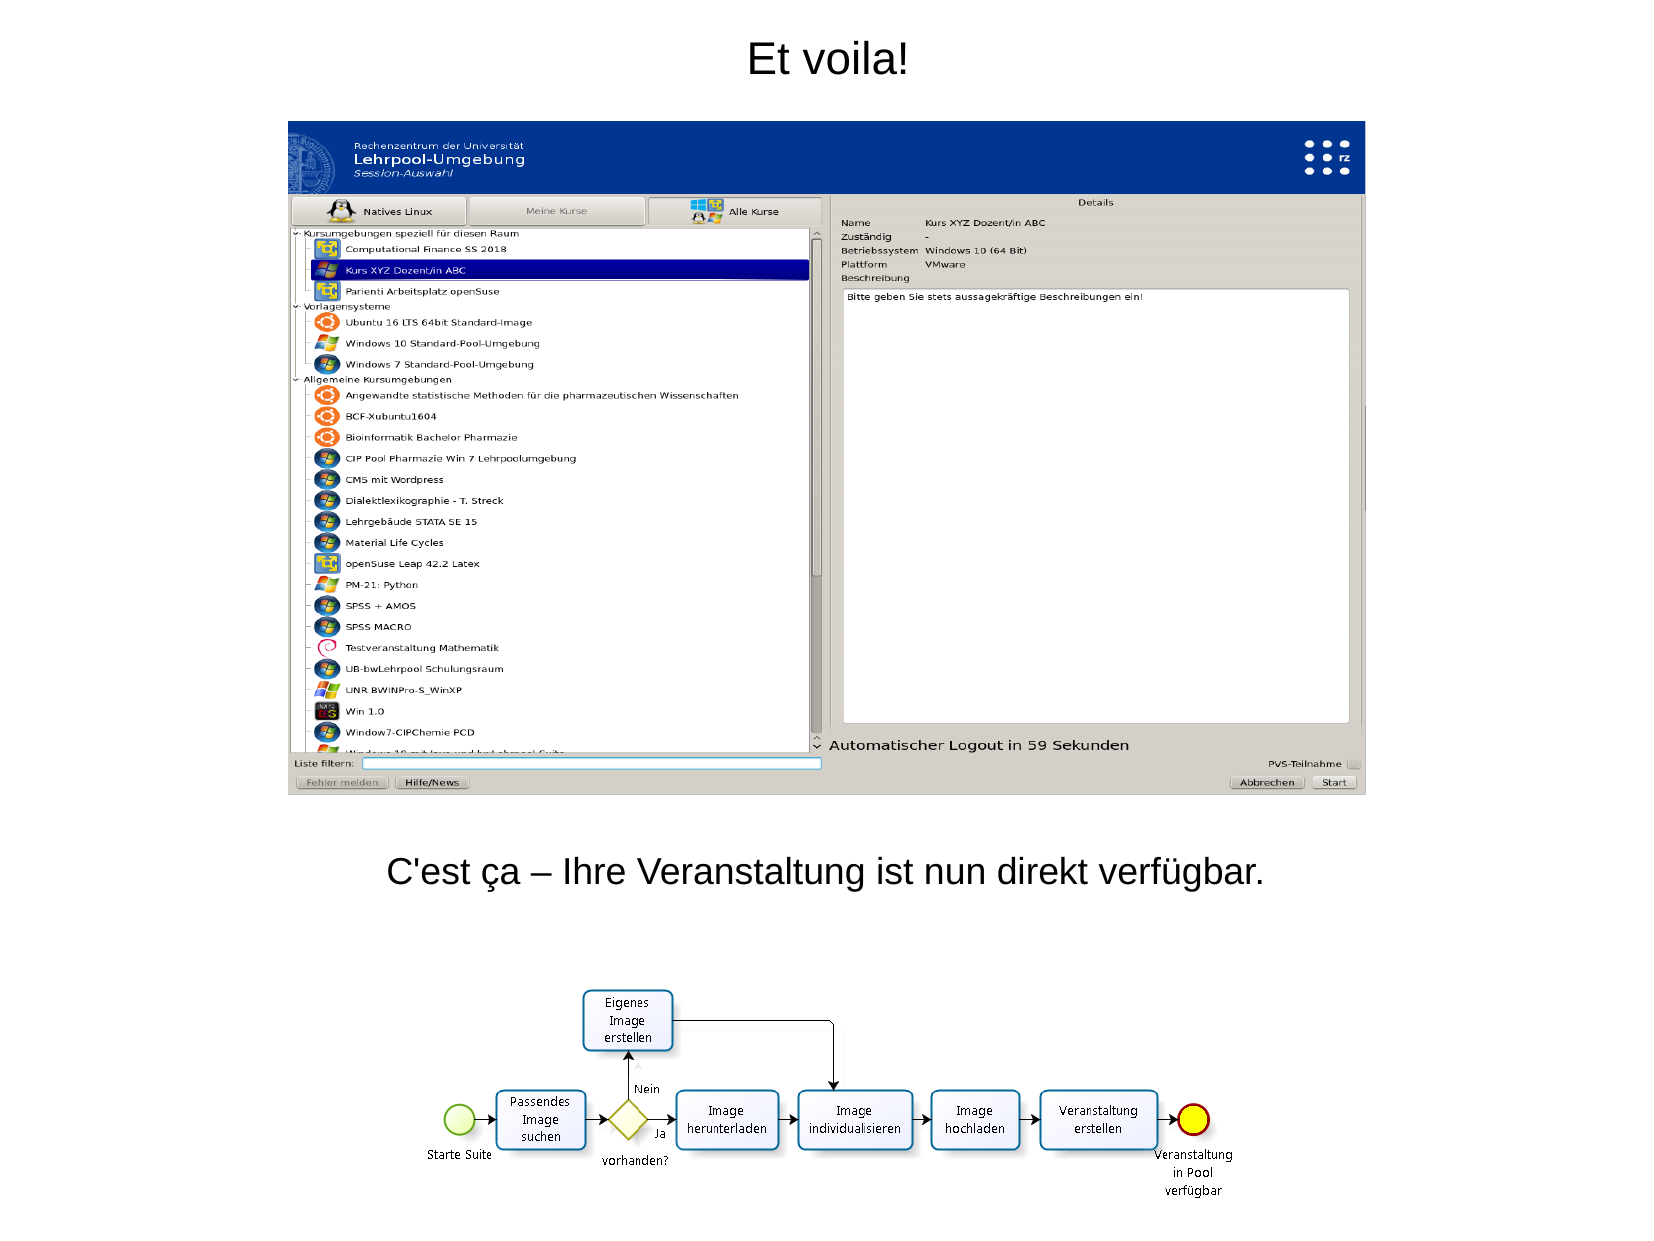

# Et voila!
C'est ça – Ihre Veranstaltung ist nun direkt verfügbar.